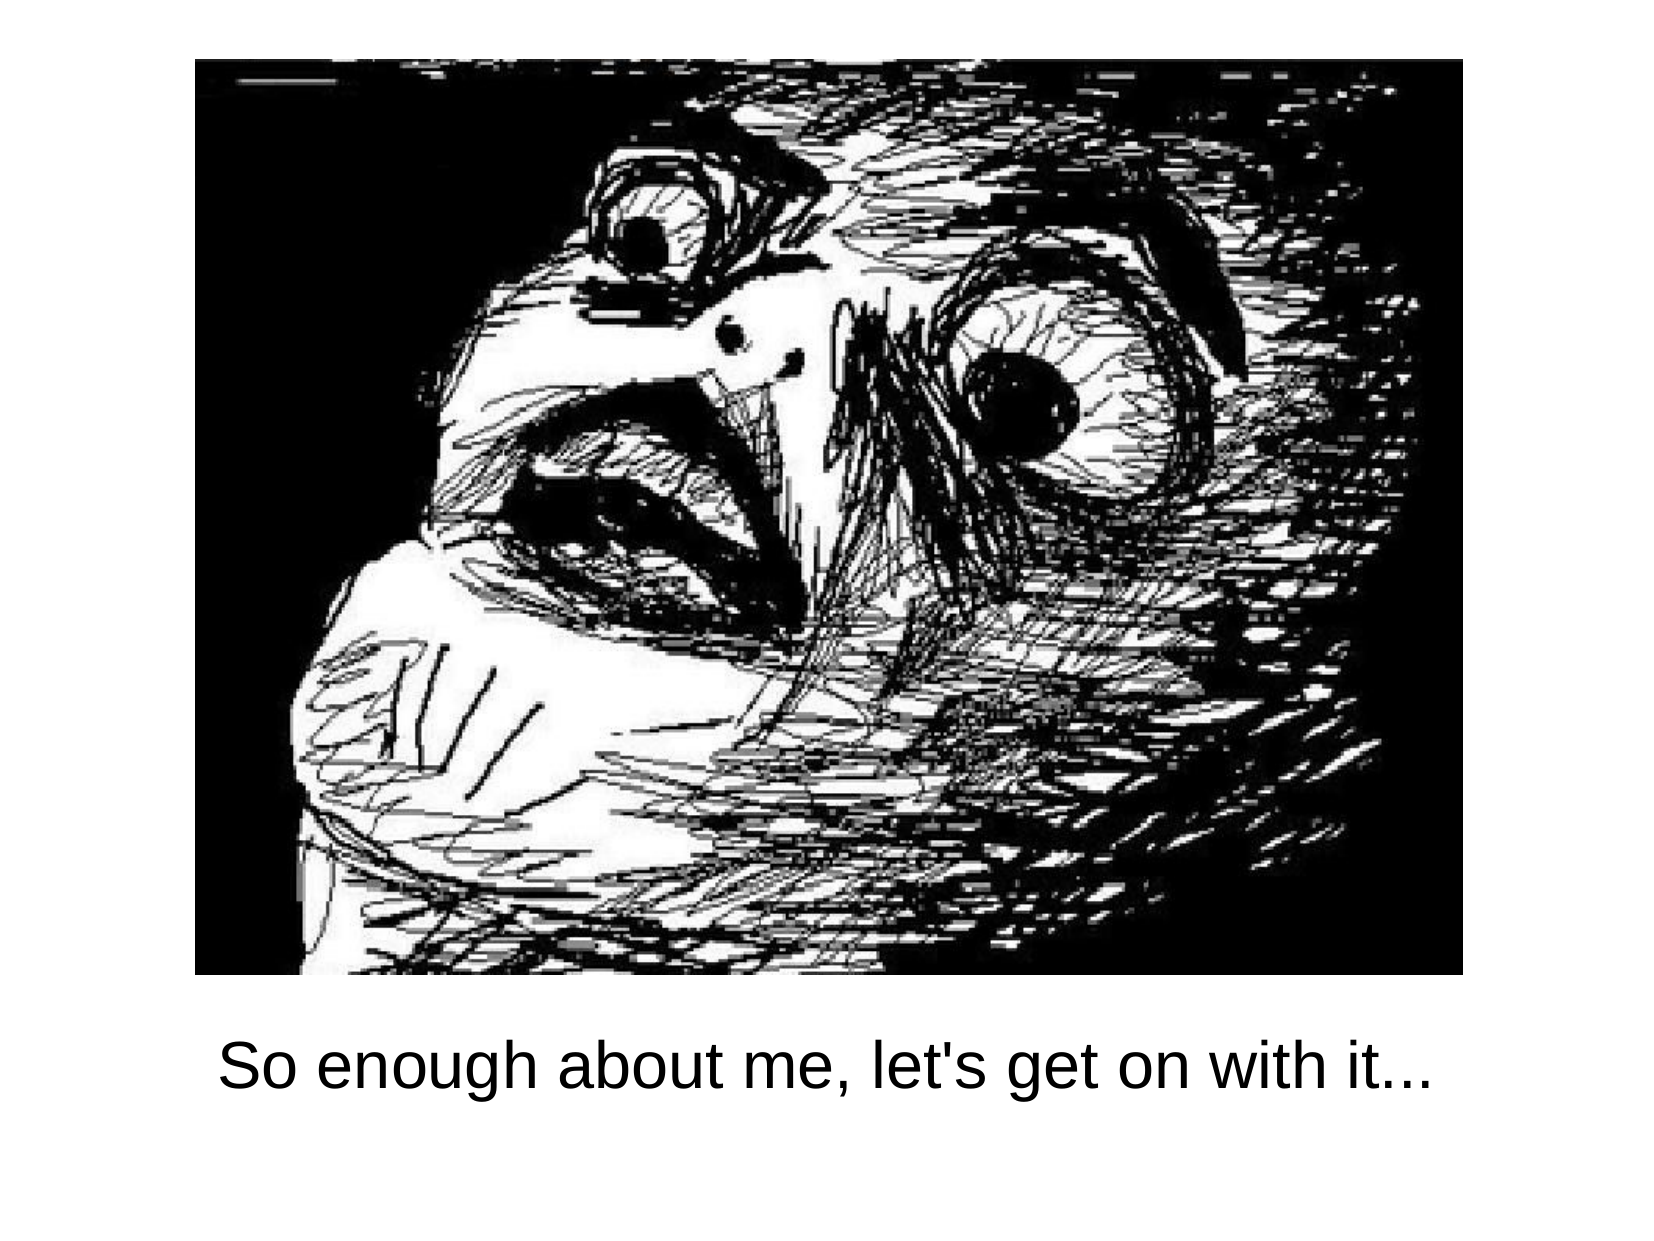

# So enough about me, let's get on with it...